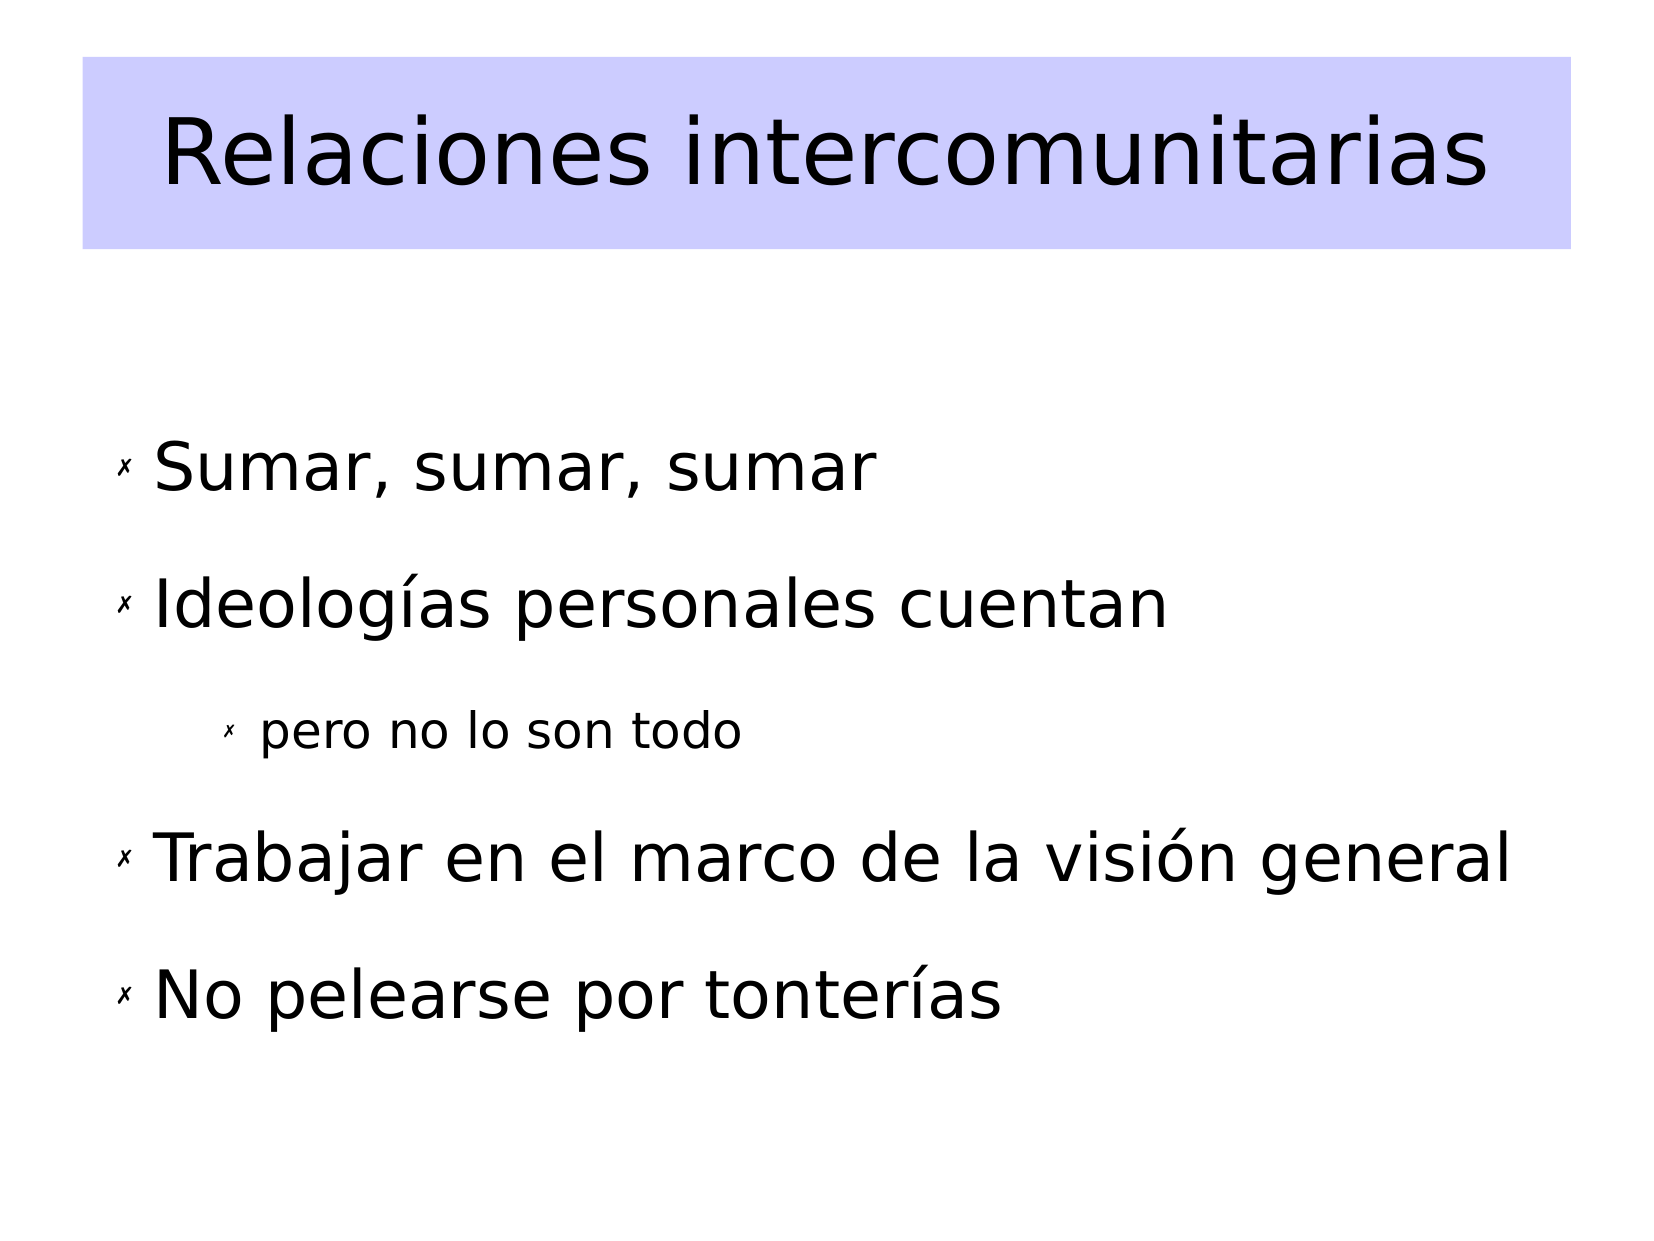

Relaciones intercomunitarias
# Sumar, sumar, sumar
Ideologías personales cuentan
pero no lo son todo
Trabajar en el marco de la visión general
No pelearse por tonterías